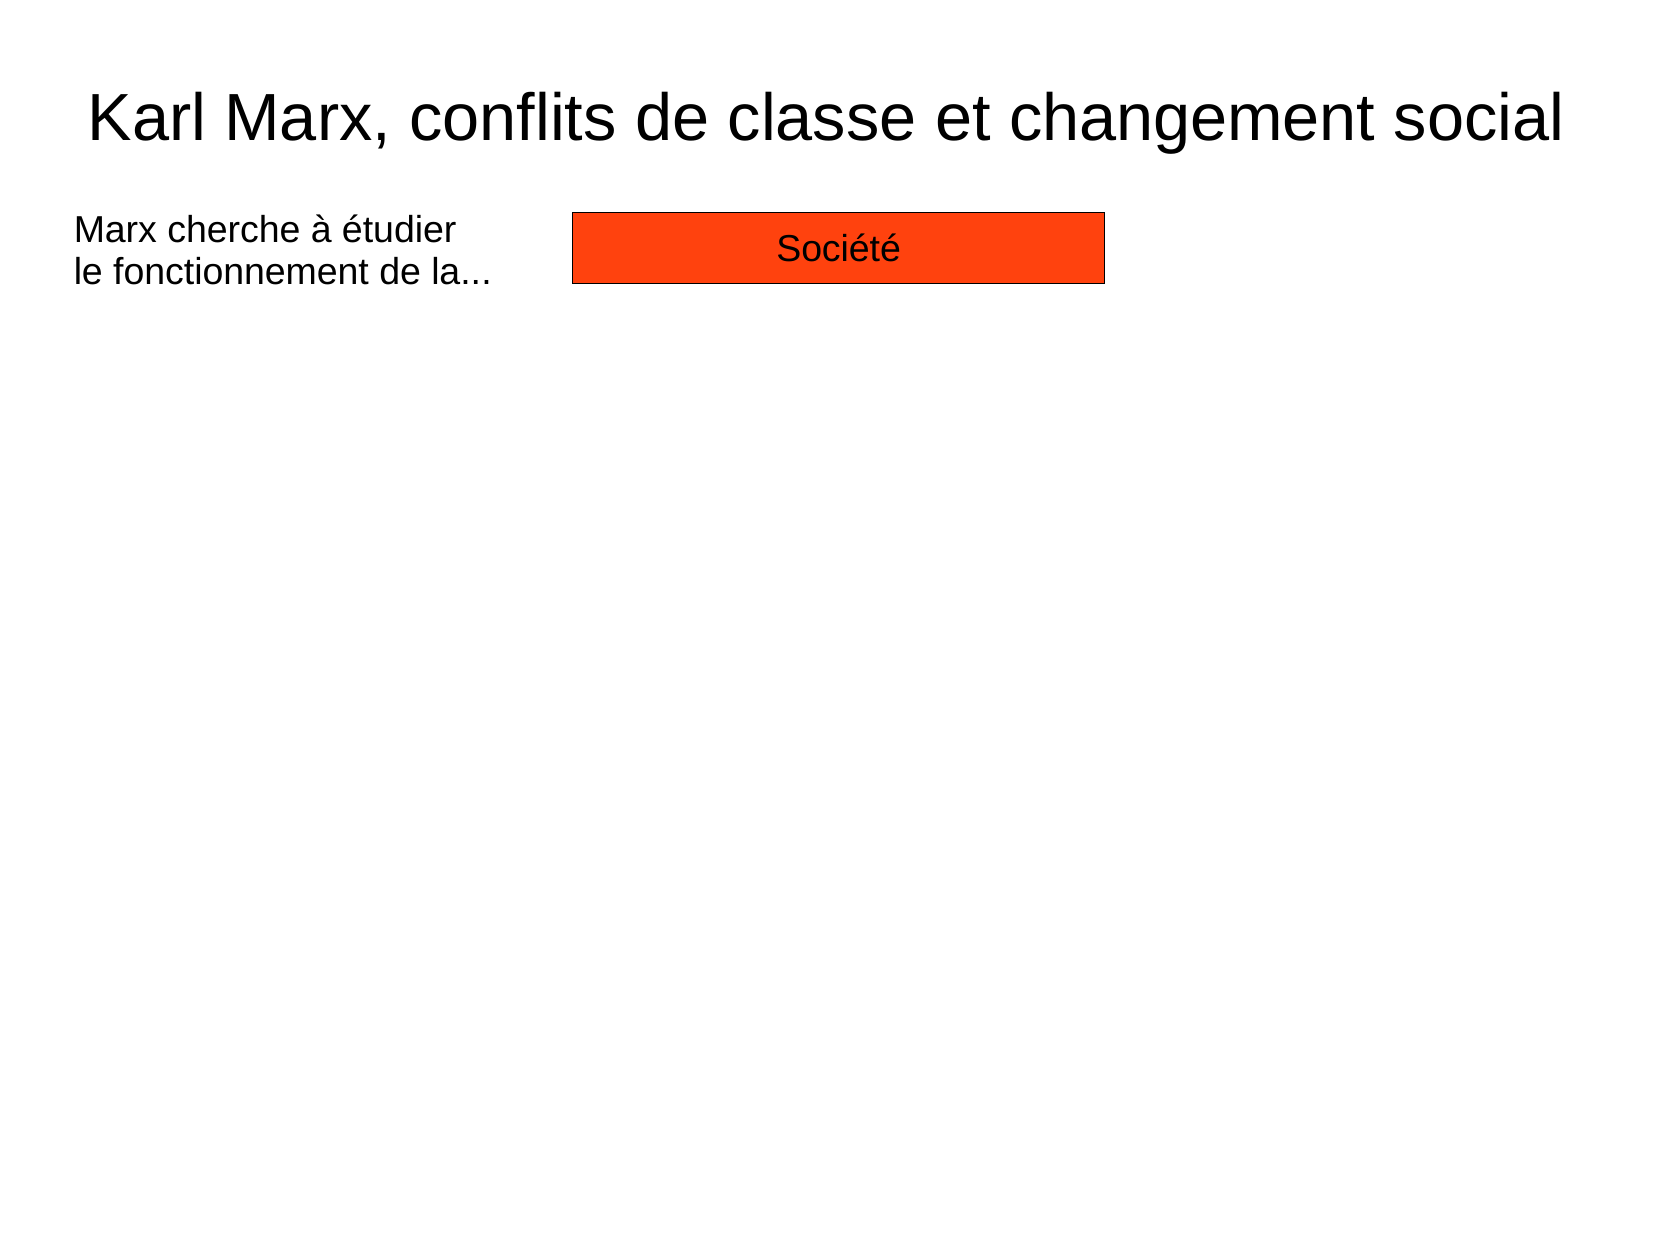

# Karl Marx, conflits de classe et changement social
Marx cherche à étudier
le fonctionnement de la...
Société